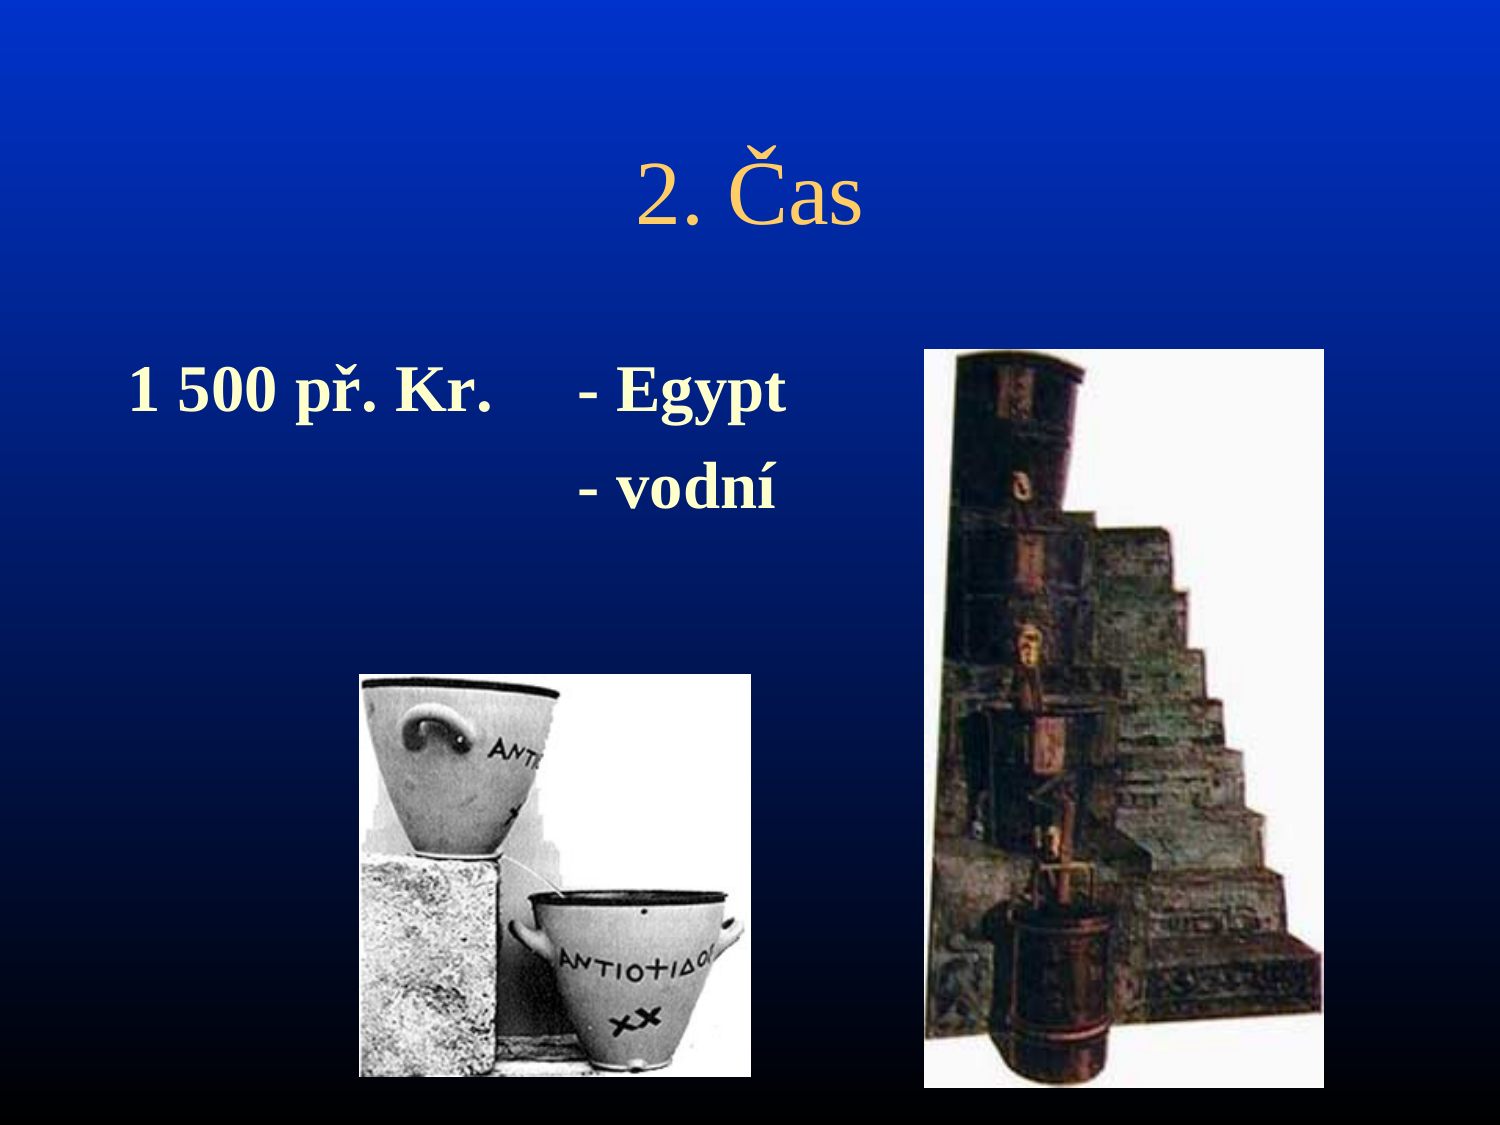

# 2. Čas
1 500 př. Kr. 	- Egypt
				- vodní
15